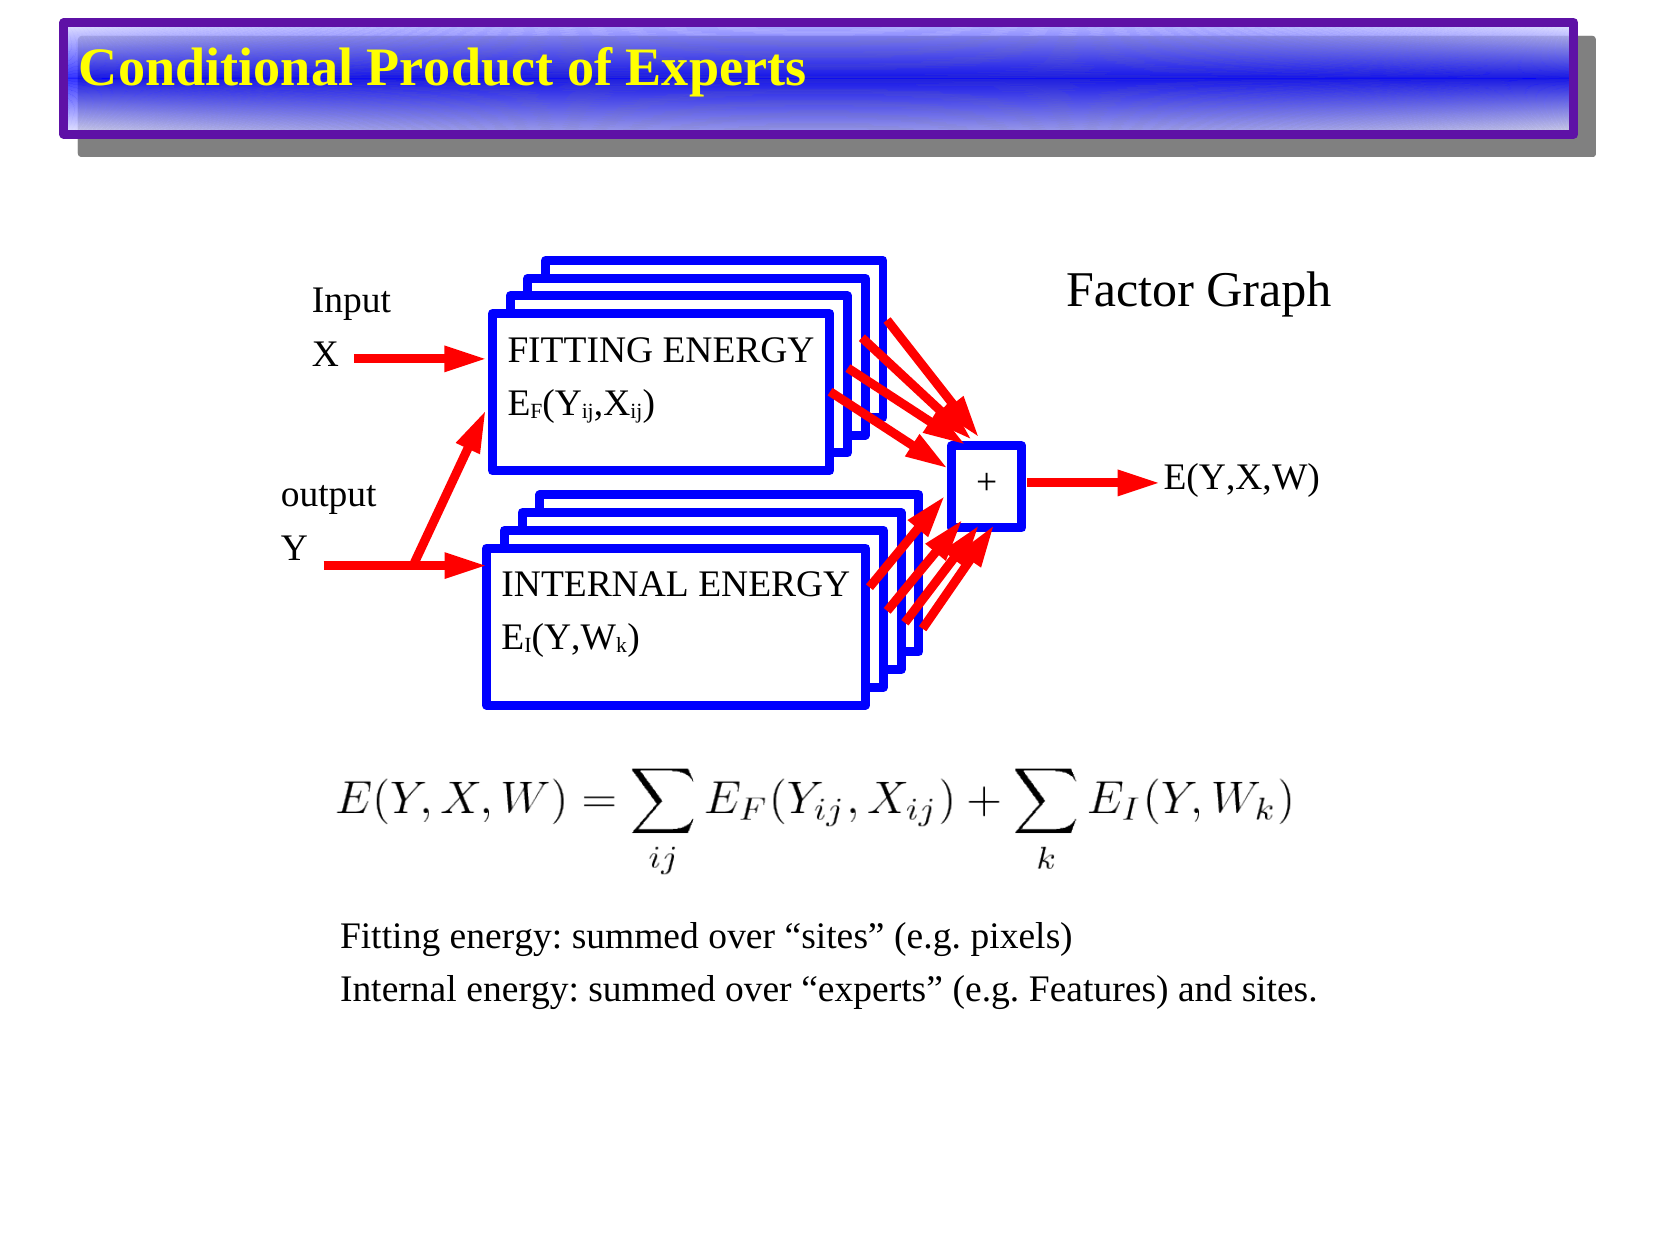

Conditional Product of Experts
FITTING ENERGY
EF(Y,X)
Factor Graph
FITTING ENERGY
EF(Y,X)
Input
X
FITTING ENERGY
EF(Y,X)
FITTING ENERGY
EF(Yij,Xij)
 +
E(Y,X,W)
output
Y
INTERNAL ENERGY
EI(Y,W)
INTERNAL ENERGY
EI(Y,W)
INTERNAL ENERGY
EI(Y,W)
INTERNAL ENERGY
EI(Y,Wk)
Fitting energy: summed over “sites” (e.g. pixels)
Internal energy: summed over “experts” (e.g. Features) and sites.